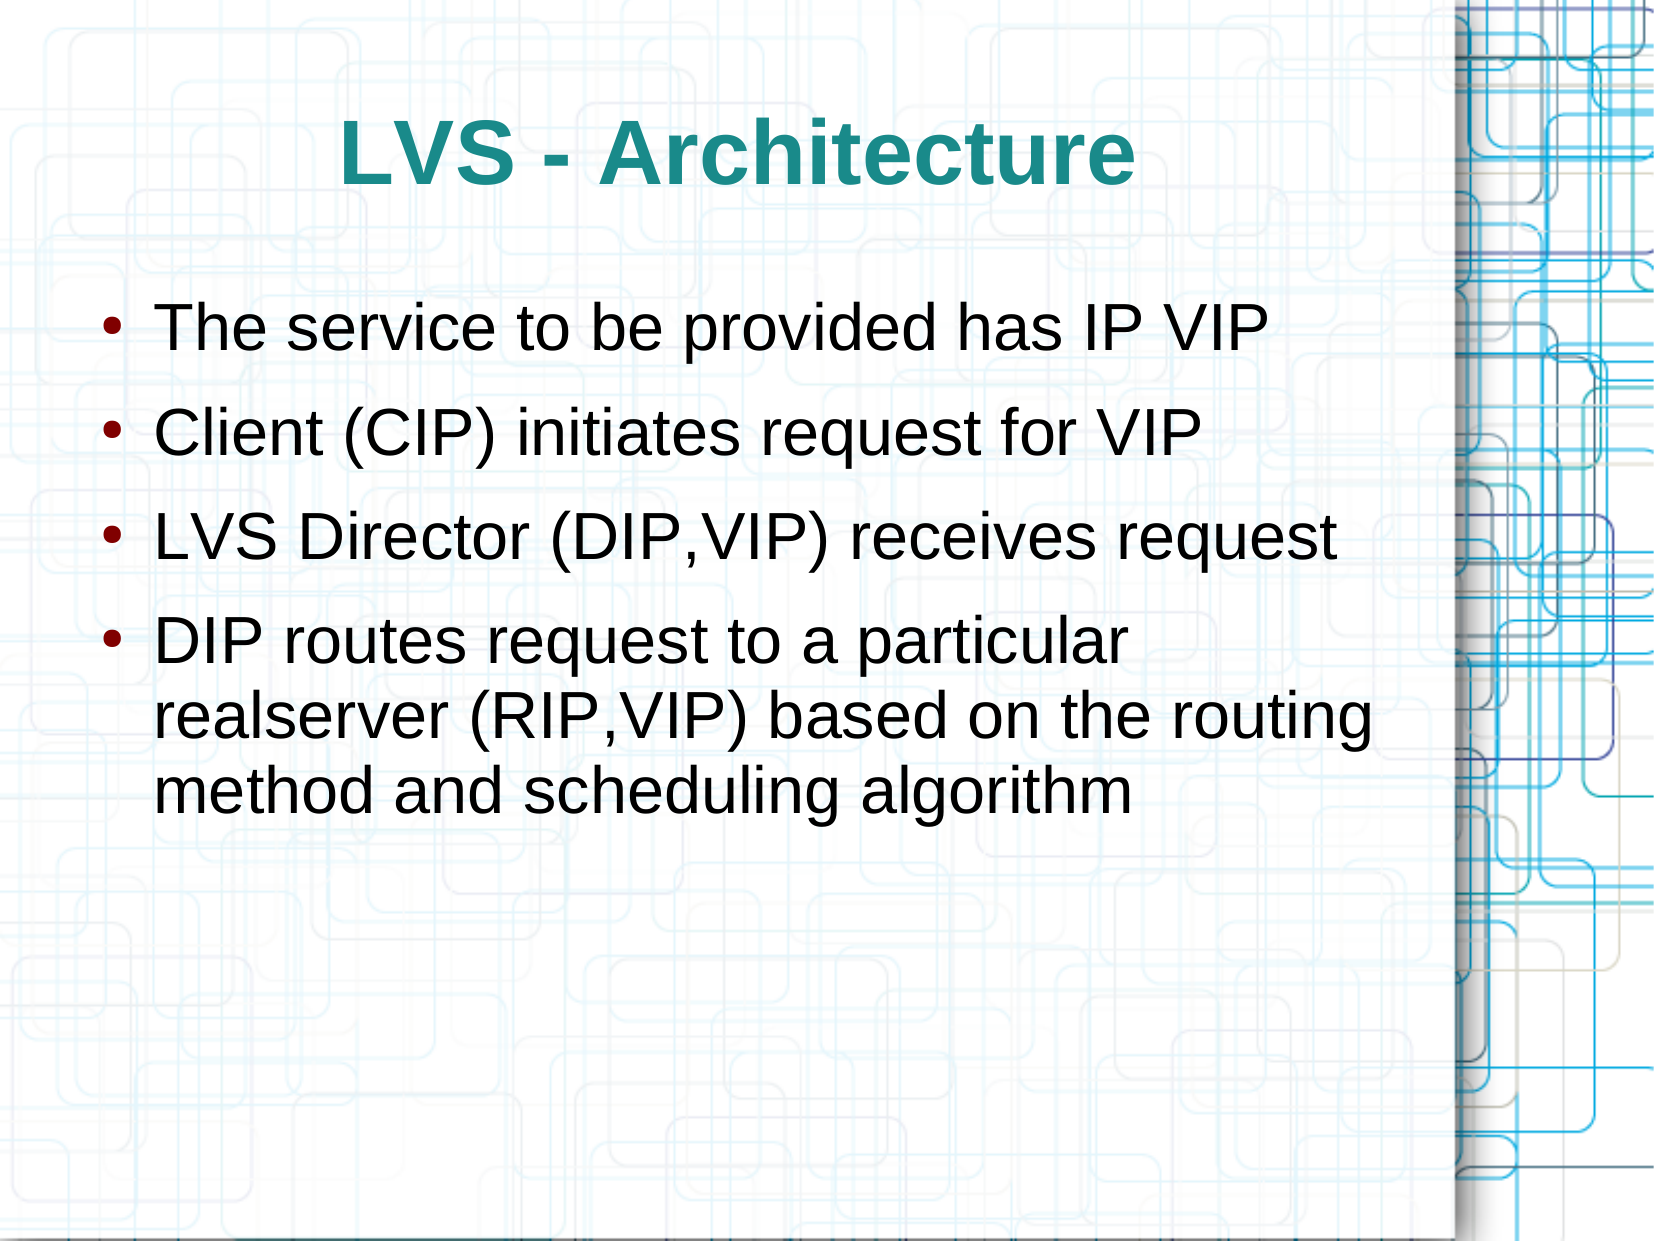

# LVS - Architecture
The service to be provided has IP VIP
Client (CIP) initiates request for VIP
LVS Director (DIP,VIP) receives request
DIP routes request to a particular realserver (RIP,VIP) based on the routing method and scheduling algorithm